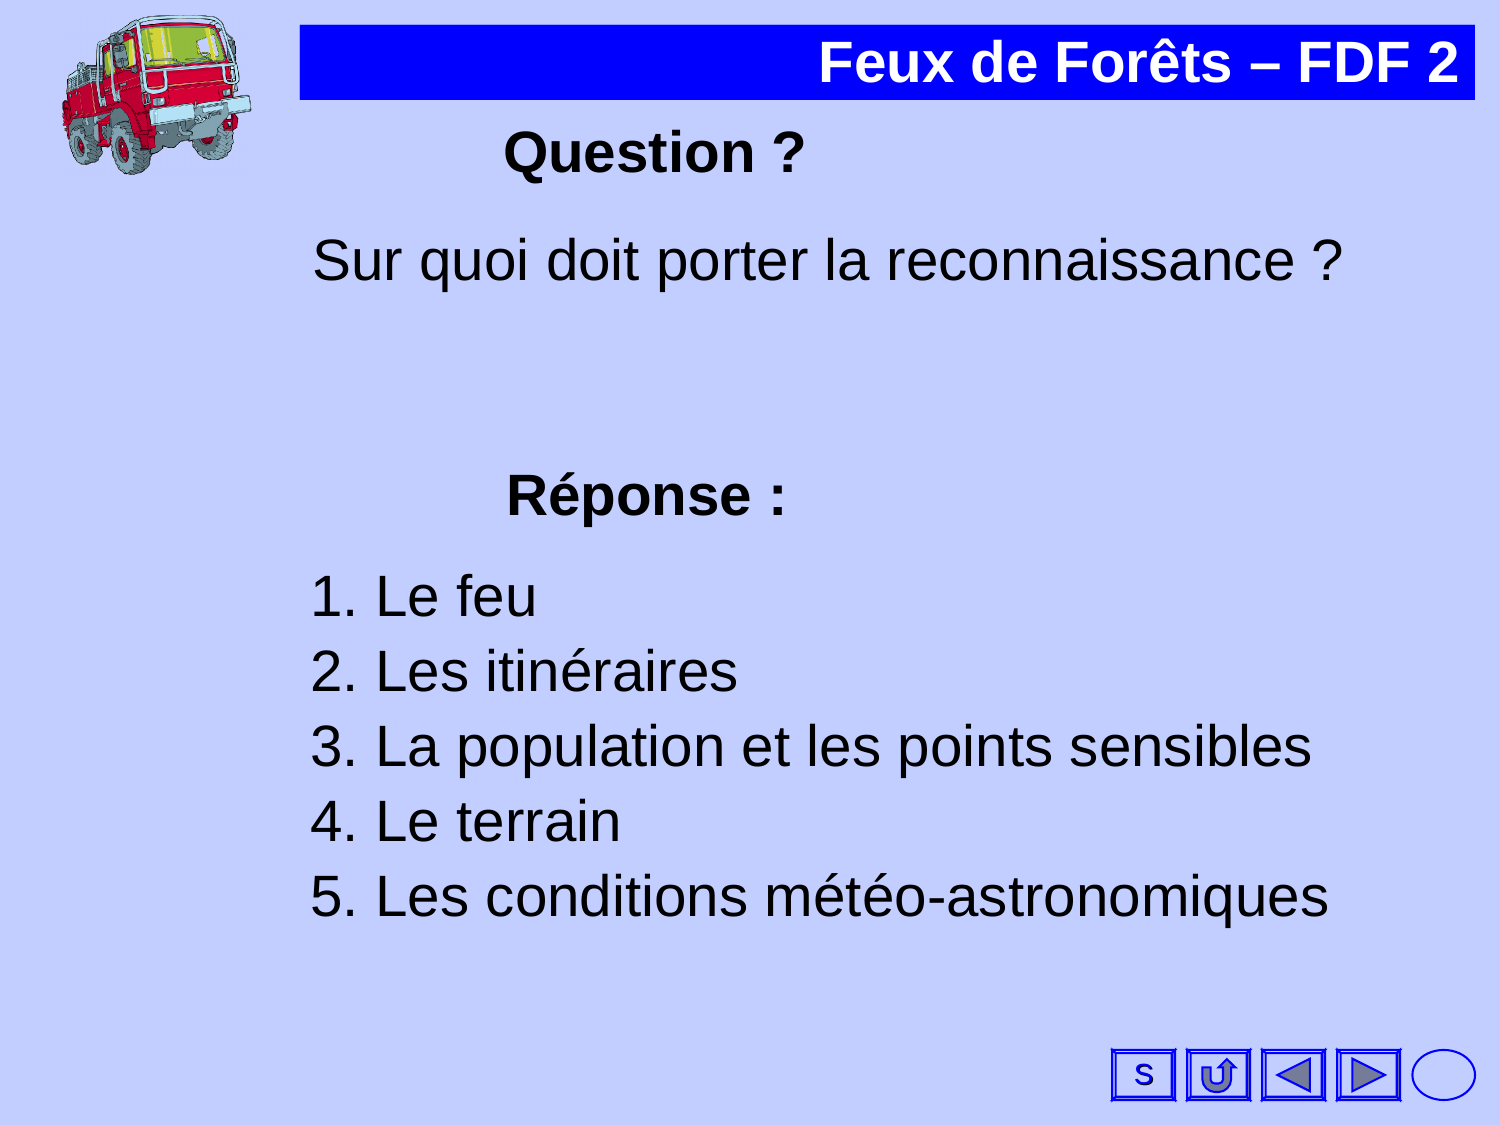

Feux de Forêts – FDF 2
Question ?
# Sur quoi doit porter la reconnaissance ?
Réponse :
Le feu
Les itinéraires
La population et les points sensibles
Le terrain
Les conditions météo-astronomiques